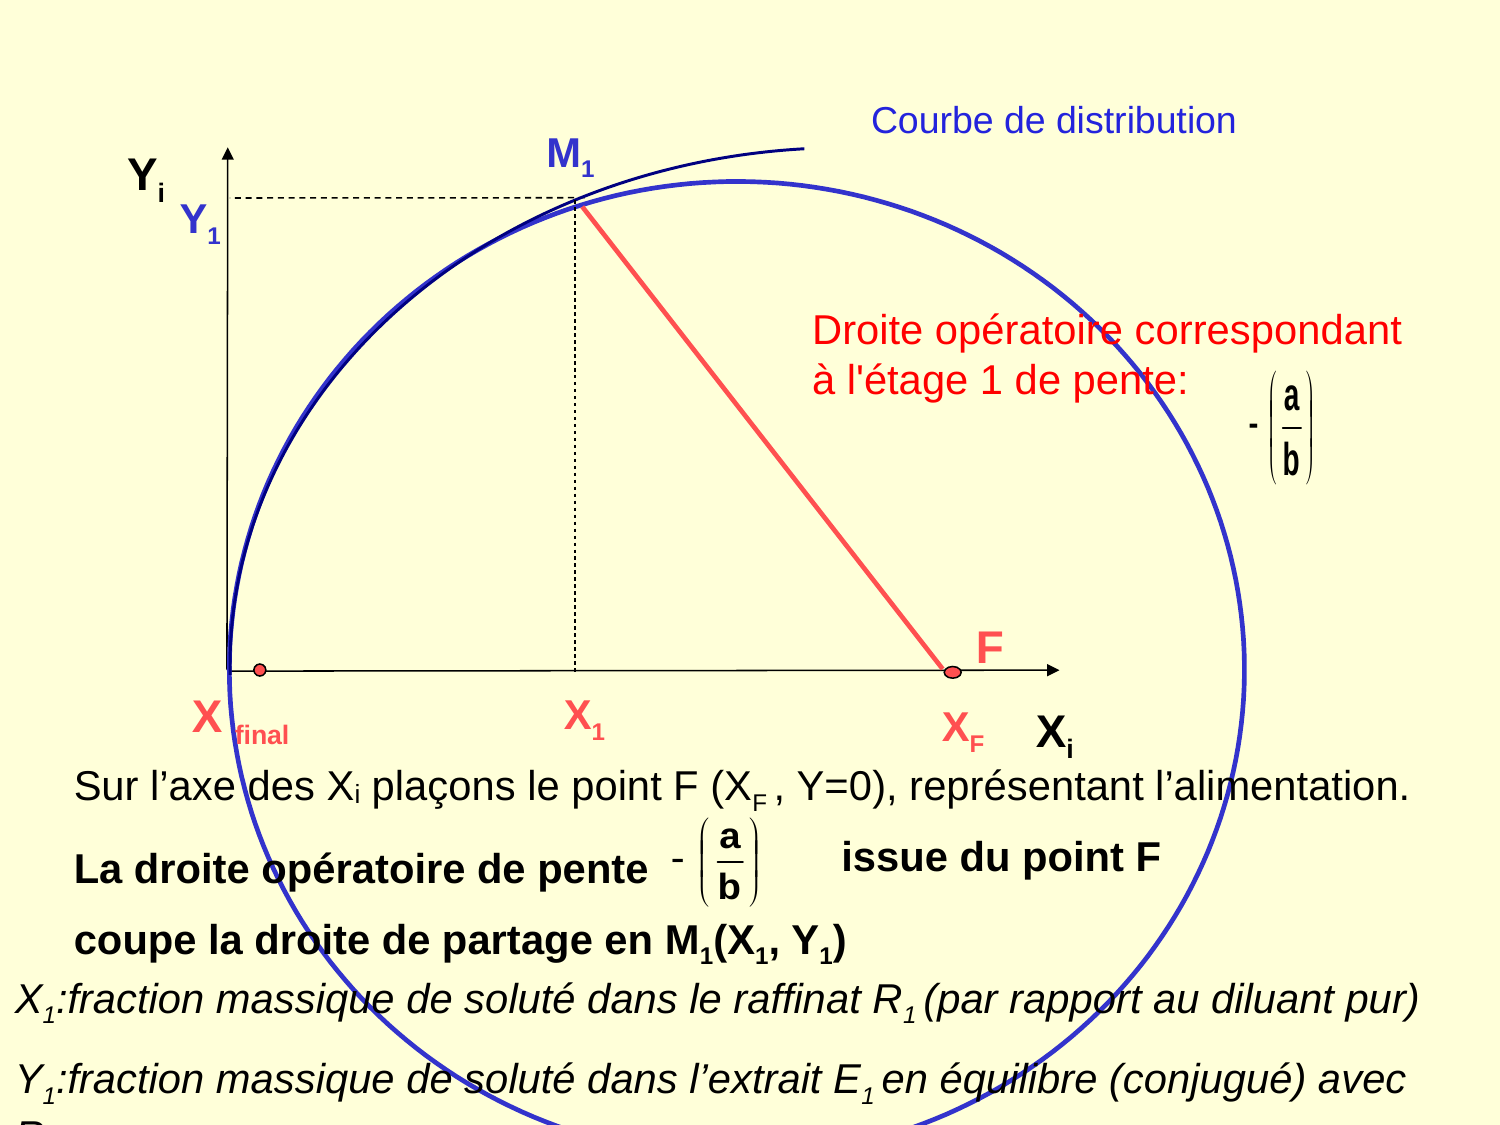

Courbe de distribution
M1
Yi
Xi
Y1
Droite opératoire correspondant à l'étage 1 de pente:
F
XF
X final
X1
Sur l’axe des Xi plaçons le point F (XF , Y=0), représentant l’alimentation.
La droite opératoire de pente
issue du point F
coupe la droite de partage en M1(X1, Y1)
X1:fraction massique de soluté dans le raffinat R1 (par rapport au diluant pur)
Y1:fraction massique de soluté dans l’extrait E1 en équilibre (conjugué) avec R1